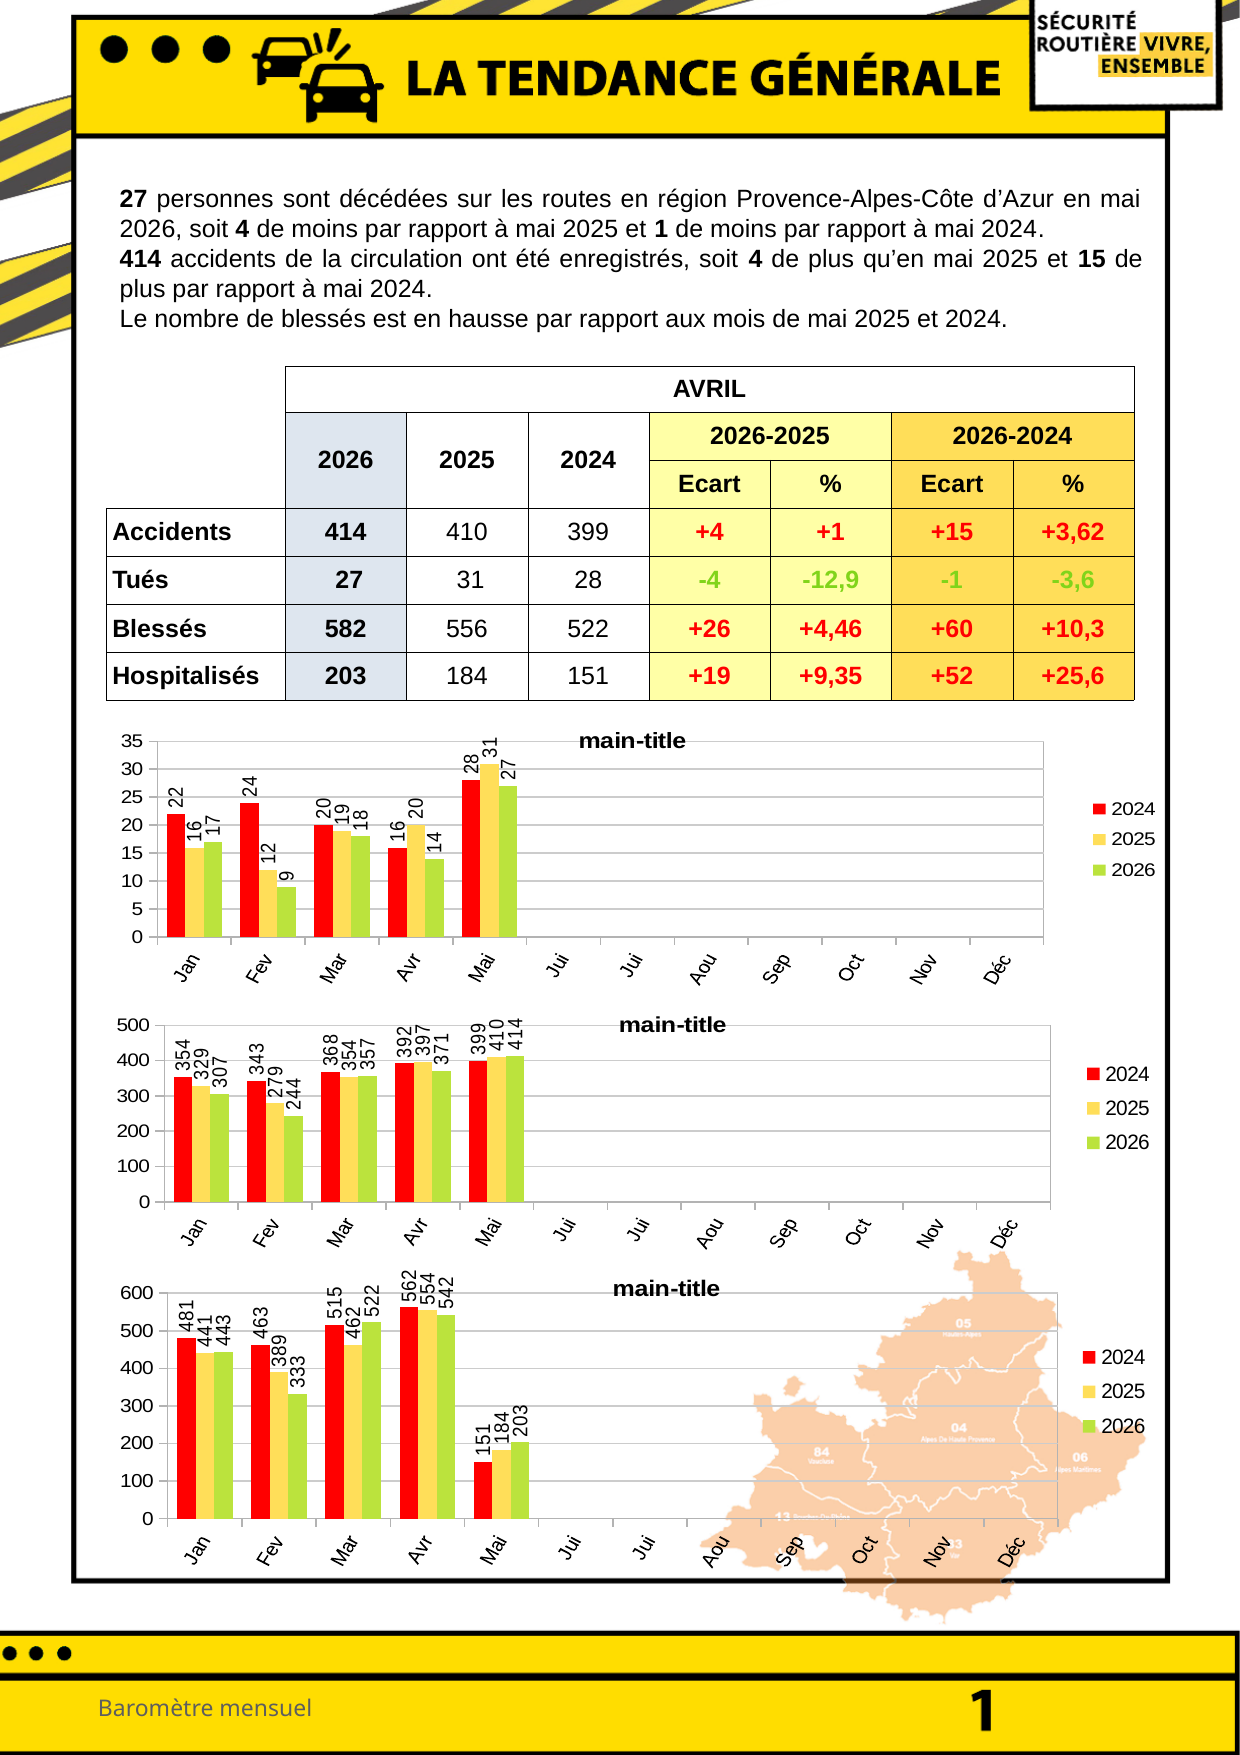

27 personnes sont décédées sur les routes en région Provence-Alpes-Côte d’Azur en mai 2026, soit 4 de moins par rapport à mai 2025 et 1 de moins par rapport à mai 2024.
414 accidents de la circulation ont été enregistrés, soit 4 de plus qu’en mai 2025 et 15 de plus par rapport à mai 2024.
Le nombre de blessés est en hausse par rapport aux mois de mai 2025 et 2024.
| | AVRIL | | | | | | |
| --- | --- | --- | --- | --- | --- | --- | --- |
| | 2026 | 2025 | 2024 | 2026-2025 | | 2026-2024 | |
| | | | | Ecart | % | Ecart | % |
| Accidents | 414 | 410 | 399 | +4 | +1 | +15 | +3,62 |
| Tués | 27 | 31 | 28 | -4 | -12,9 | -1 | -3,6 |
| Blessés | 582 | 556 | 522 | +26 | +4,46 | +60 | +10,3 |
| Hospitalisés | 203 | 184 | 151 | +19 | +9,35 | +52 | +25,6 |
### Chart: main-title
| Category | 2024 | 2025 | 2026 |
|---|---|---|---|
| Janvier | 22.0 | 16.0 | 17.0 |
| Fevrier | 24.0 | 12.0 | 9.0 |
| Mars | 20.0 | 19.0 | 18.0 |
| Avril | 16.0 | 20.0 | 14.0 |
| Mai | 28.0 | 31.0 | 27.0 |
| Juin | None | None | None |
| Juillet | None | None | None |
| Aout | None | None | None |
| Septembre | None | None | None |
| Octobre | None | None | None |
| Novembre | None | None | None |
| Décembre | None | None | None |
### Chart: main-title
| Category | 2024 | 2025 | 2026 |
|---|---|---|---|
| Janvier | 354.0 | 329.0 | 307.0 |
| Fevrier | 343.0 | 279.0 | 244.0 |
| Mars | 368.0 | 354.0 | 357.0 |
| Avril | 392.0 | 397.0 | 371.0 |
| Mai | 399.0 | 410.0 | 414.0 |
| Juin | None | None | None |
| Juillet | None | None | None |
| Aout | None | None | None |
| Septembre | None | None | None |
| Octobre | None | None | None |
| Novembre | None | None | None |
| Décembre | None | None | None |
### Chart: main-title
| Category | 2024 | 2025 | 2026 |
|---|---|---|---|
| Janvier | 481.0 | 441.0 | 443.0 |
| Fevrier | 463.0 | 389.0 | 333.0 |
| Mars | 515.0 | 462.0 | 522.0 |
| Avril | 562.0 | 554.0 | 542.0 |
| Mai | 151.0 | 184.0 | 203.0 |
| Juin | None | None | None |
| Juillet | None | None | None |
| Aout | None | None | None |
| Septembre | None | None | None |
| Octobre | None | None | None |
| Novembre | None | None | None |
| Décembre | None | None | None |
Baromètre mensuel